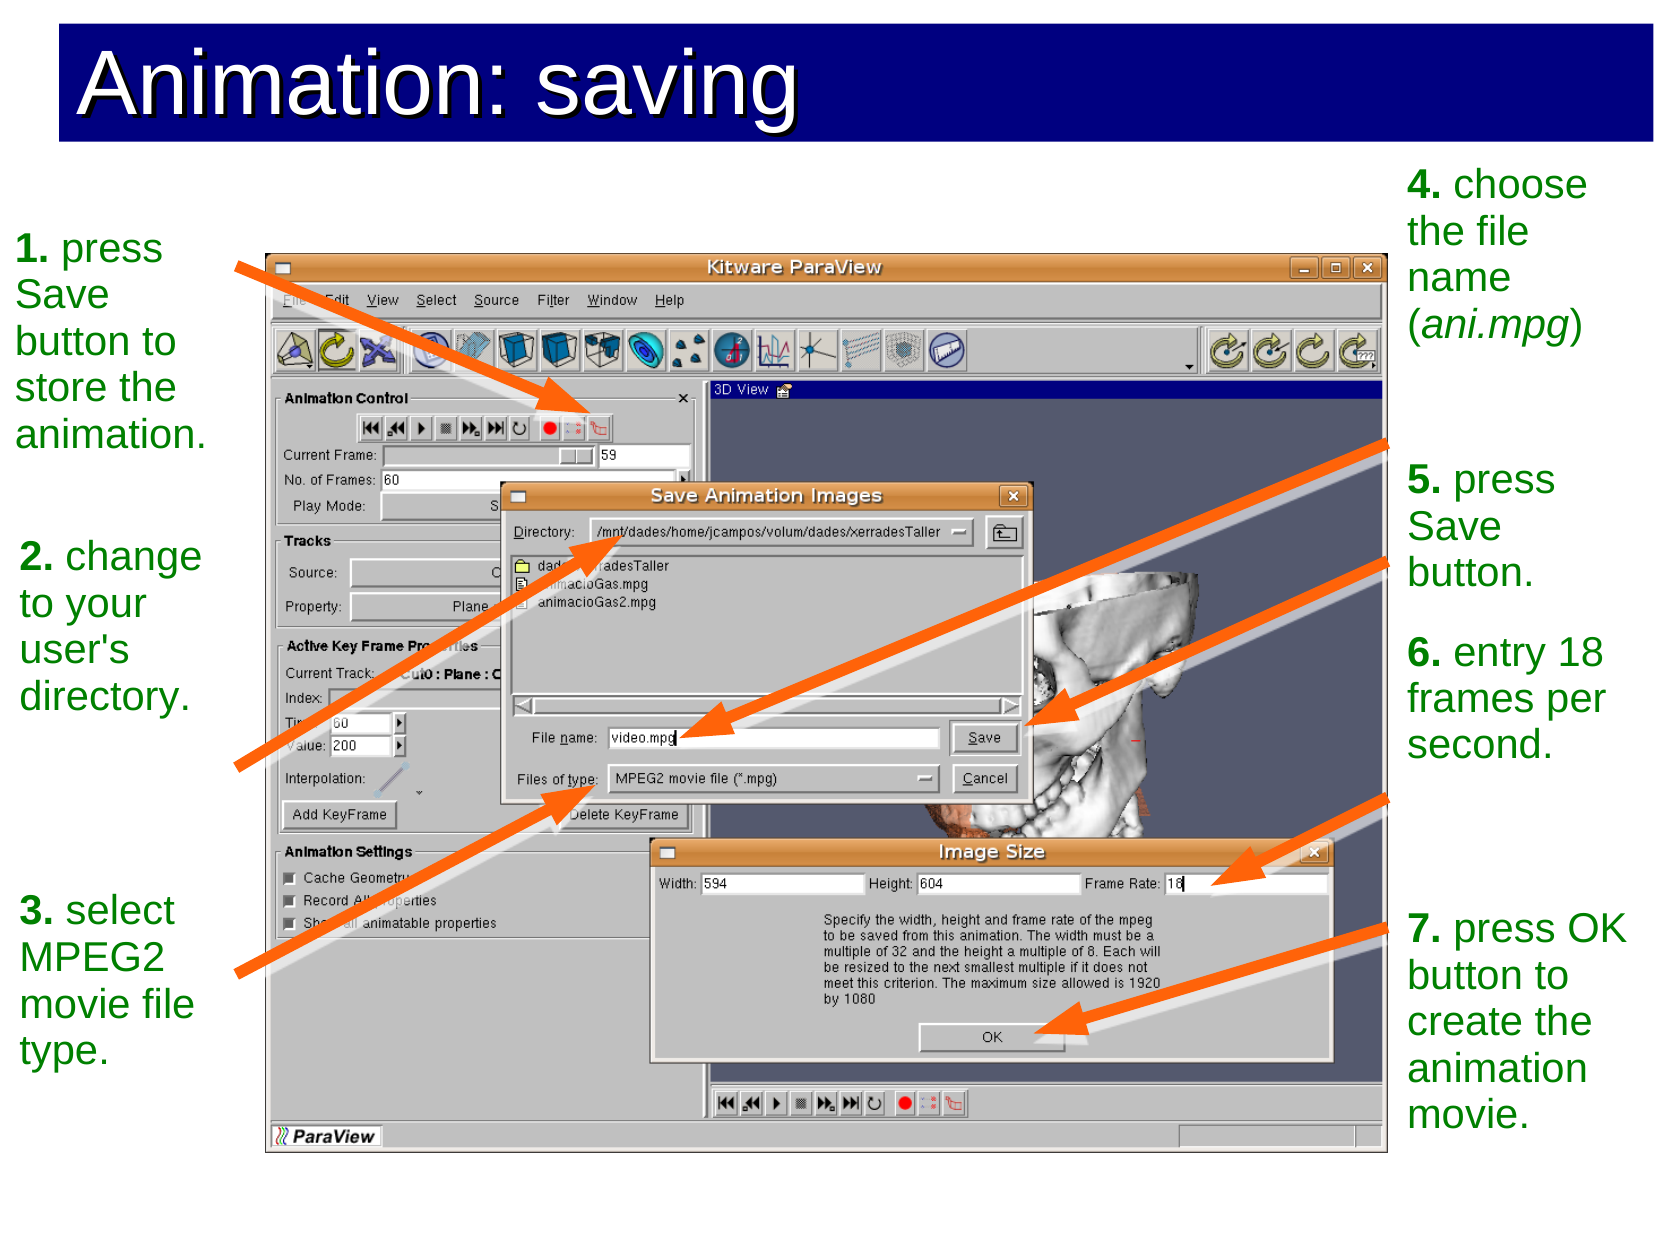

# Animation: saving
4. choose the file name (ani.mpg)
1. press Save button to store the animation.
5. press Save button.
2. change to your user's directory.
6. entry 18 frames per second.
3. select MPEG2 movie file type.
7. press OK button to create the animation movie.